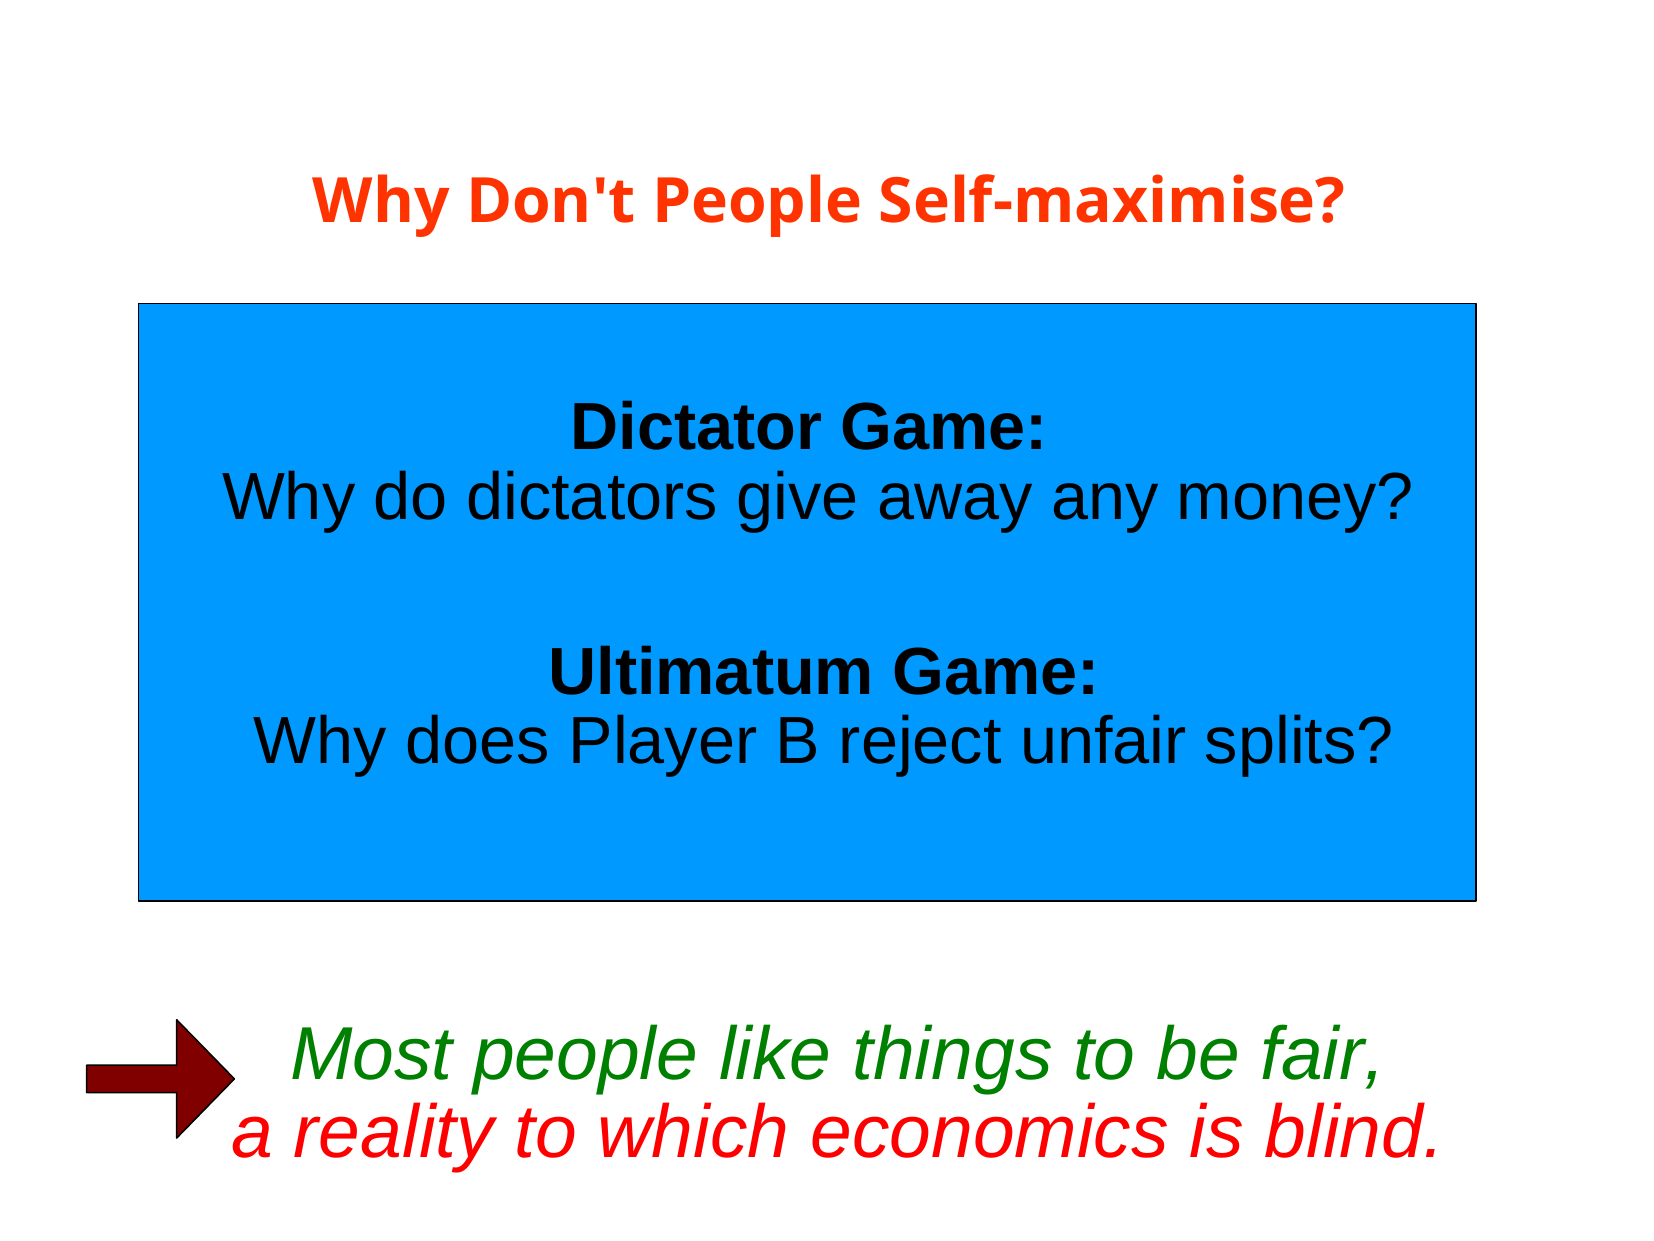

Why Don't People Self-maximise?
Dictator Game:
Why do dictators give away any money?
Ultimatum Game:
Why does Player B reject unfair splits?
Most people like things to be fair,
a reality to which economics is blind.